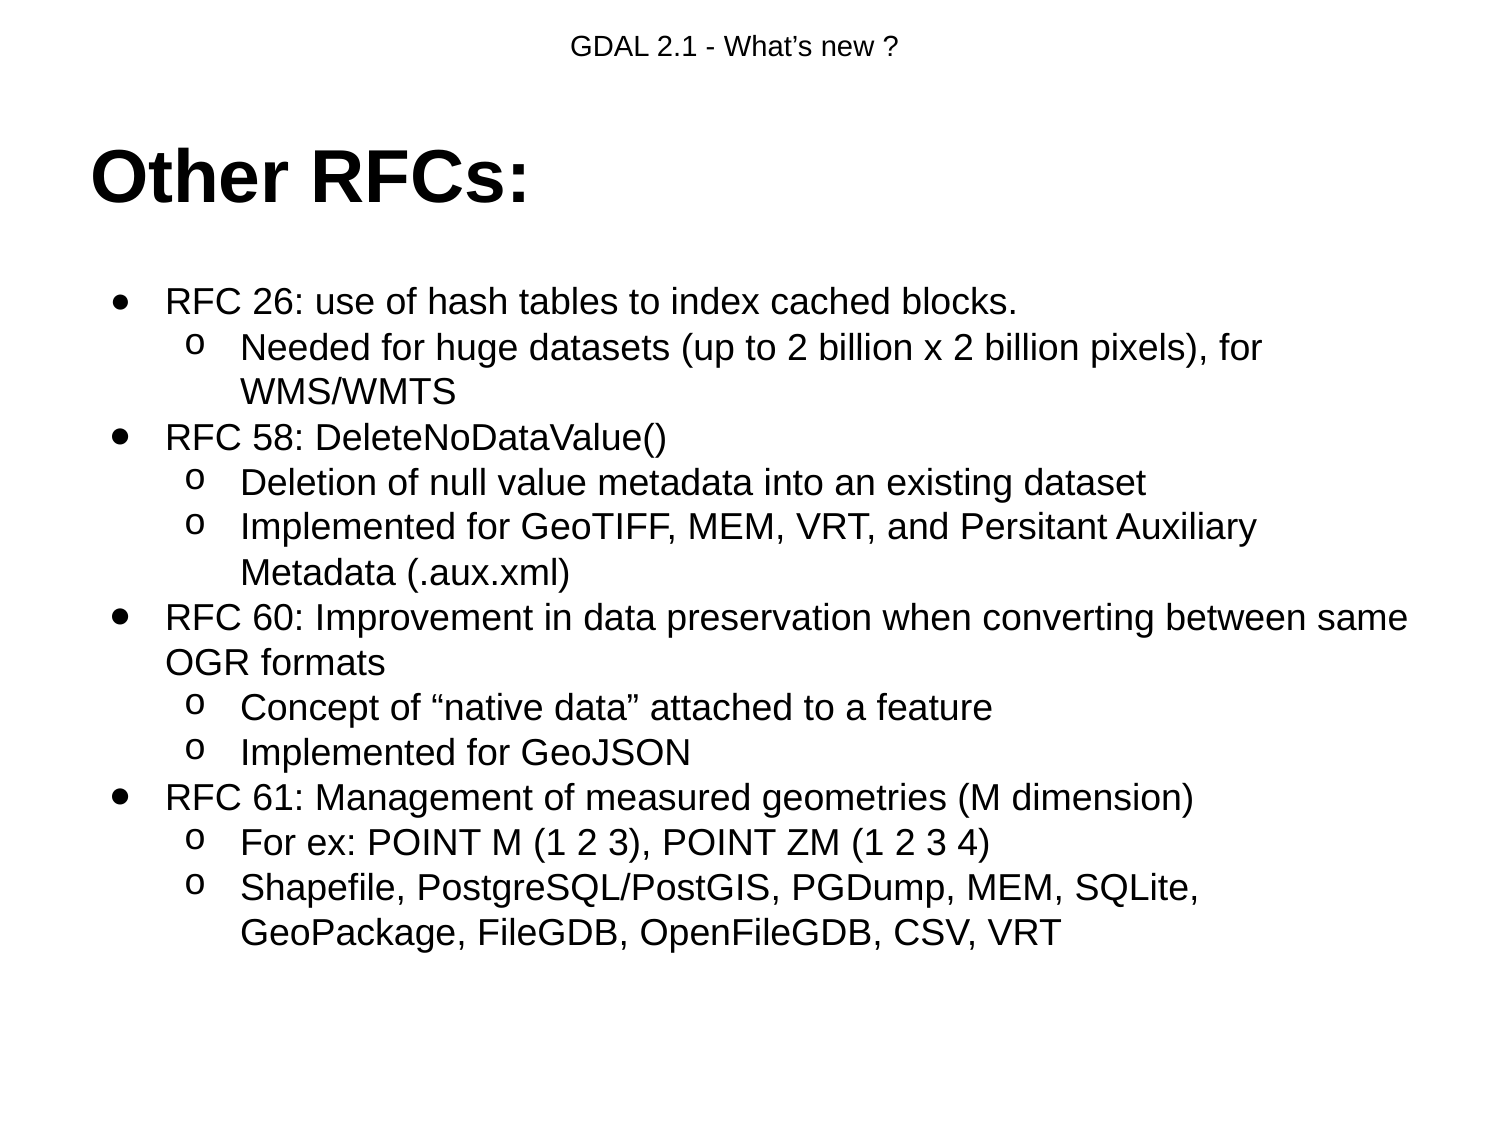

# Other RFCs:
RFC 26: use of hash tables to index cached blocks.
Needed for huge datasets (up to 2 billion x 2 billion pixels), for WMS/WMTS
RFC 58: DeleteNoDataValue()
Deletion of null value metadata into an existing dataset
Implemented for GeoTIFF, MEM, VRT, and Persitant Auxiliary Metadata (.aux.xml)
RFC 60: Improvement in data preservation when converting between same OGR formats
Concept of “native data” attached to a feature
Implemented for GeoJSON
RFC 61: Management of measured geometries (M dimension)
For ex: POINT M (1 2 3), POINT ZM (1 2 3 4)
Shapefile, PostgreSQL/PostGIS, PGDump, MEM, SQLite, GeoPackage, FileGDB, OpenFileGDB, CSV, VRT